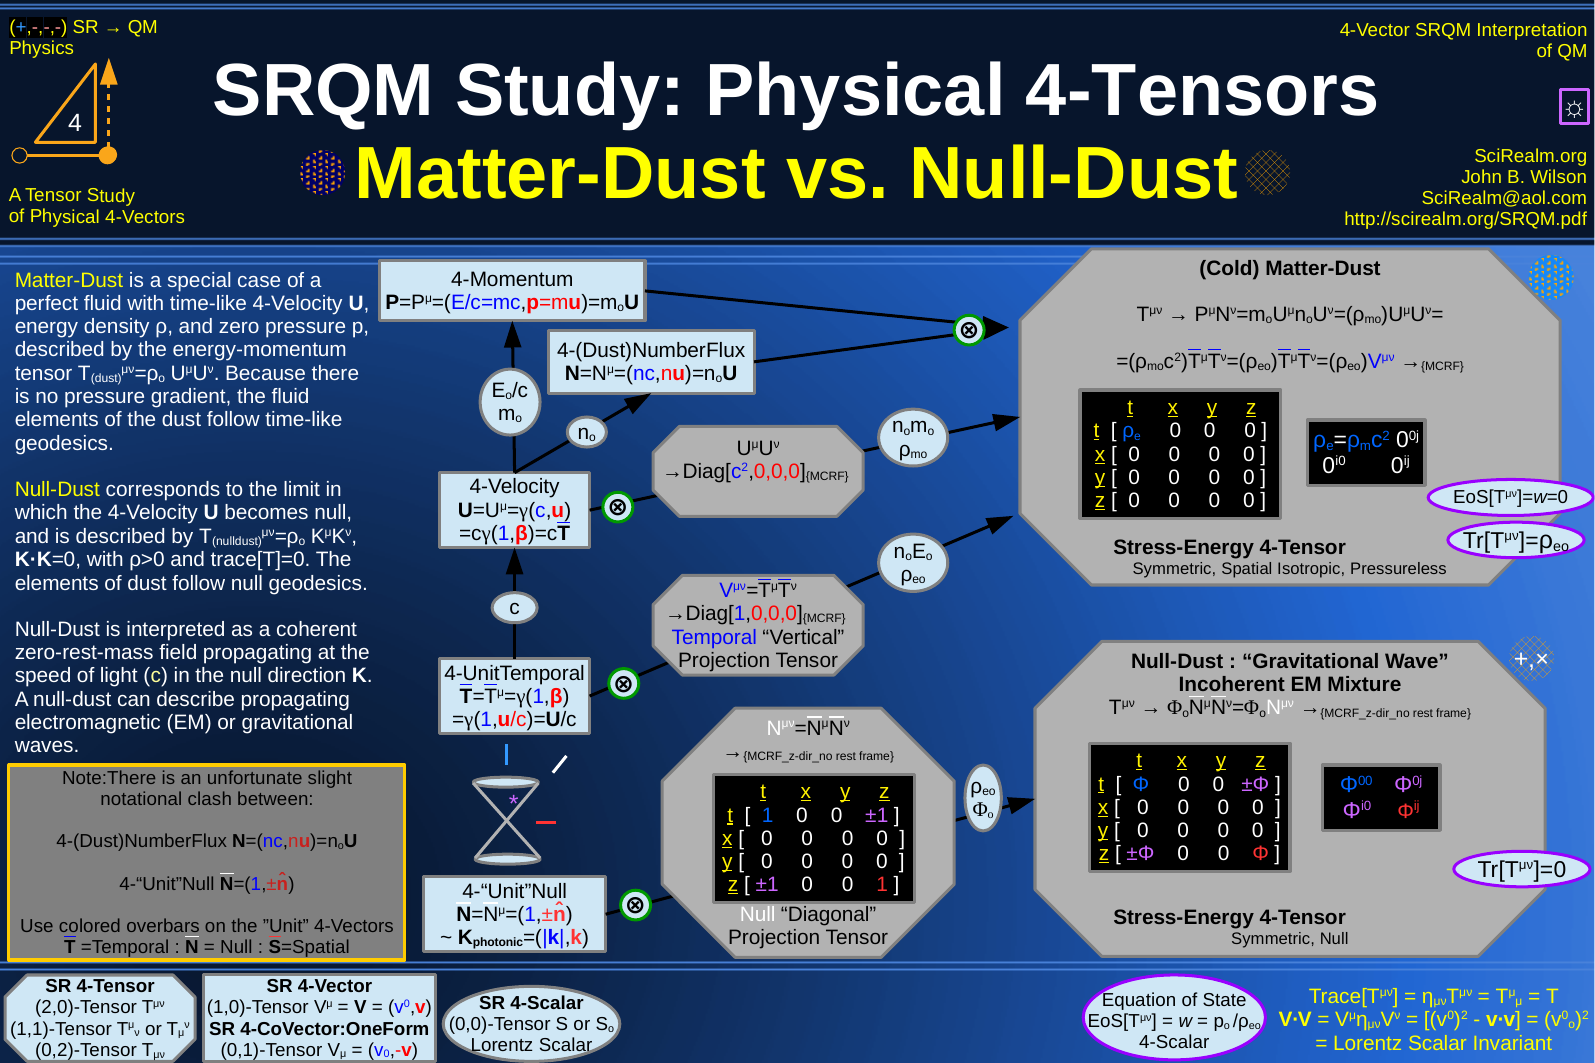

(+,-,-,-) SR → QM
Physics
A Tensor Study
of Physical 4-Vectors
4-Vector SRQM Interpretation
of QM
SciRealm.org
John B. Wilson
SciRealm@aol.com
http://scirealm.org/SRQM.pdf
# SRQM Study: Physical 4-Tensors Matter-Dust vs. Null-Dust
4
☼
(Cold) Matter-Dust
Tμν → PμNν=moUμnoUν=(ρmo)UμUν=
=(ρmoc2)TμTν=(ρeo)TμTν=(ρeo)Vμν →{MCRF}
Stress-Energy 4-Tensor
Symmetric, Spatial Isotropic, Pressureless
Matter-Dust is a special case of a perfect fluid with time-like 4-Velocity U, energy density ρ, and zero pressure p, described by the energy-momentum tensor T(dust)μν=ρo UμUν. Because there is no pressure gradient, the fluid elements of the dust follow time-like geodesics.
Null-Dust corresponds to the limit in which the 4-Velocity U becomes null, and is described by T(nulldust)μν=ρo KμKν, K·K=0, with ρ>0 and trace[T]=0. The elements of dust follow null geodesics.
Null-Dust is interpreted as a coherent zero-rest-mass field propagating at the speed of light (c) in the null direction K. A null-dust can describe propagating electromagnetic (EM) or gravitational waves.
4-Momentum
P=Pμ=(E/c=mc,p=mu)=moU
⊗
4-(Dust)NumberFlux
N=Nμ=(nc,nu)=noU
Eo/c
mo
 t x y z
t [ ρe 0 0 0 ]
x [ 0 0 0 0 ]
y [ 0 0 0 0 ]
z [ 0 0 0 0 ]
nomo
ρmo
no
 ρe=ρmc2 00j
 0i0 0ij
UμUν
→Diag[c2,0,0,0]{MCRF}
4-Velocity
U=Uμ=γ(c,u)
=cγ(1,β)=cT
EoS[Tμν]=w=0
⊗
Tr[Tμν]=ρeo
noEo
ρeo
Vμν=TμTν
→Diag[1,0,0,0]{MCRF}
Temporal “Vertical”
Projection Tensor
c
+,×
Null-Dust : “Gravitational Wave”
Incoherent EM Mixture
Tμν → ΦoNμNν=ΦoNμν →{MCRF_z-dir_no rest frame}
Stress-Energy 4-Tensor
Symmetric, Null
4-UnitTemporal
T=Tμ=γ(1,β)
=γ(1,u/c)=U/c
⊗
Nμν=NμNν
→{MCRF_z-dir_no rest frame}
Null “Diagonal”
Projection Tensor
 t x y z
t [ Φ 0 0 ±Φ ]
x [ 0 0 0 0 ]
y [ 0 0 0 0 ]
z [ ±Φ 0 0 Φ ]
*
Note:There is an unfortunate slight
notational clash between:
4-(Dust)NumberFlux N=(nc,nu)=noU
4-“Unit”Null N=(1,±n̂)
Use colored overbars on the ”Unit” 4-Vectors
T =Temporal : N = Null : S=Spatial
ρeo
Φo
 Φ00 Φ0j
 Φi0 Φij
 t x y z
t [ 1 0 0 ±1 ]
x [ 0 0 0 0 ]
y [ 0 0 0 0 ]
z [ ±1 0 0 1 ]
Tr[Tμν]=0
4-“Unit”Null
N=Nμ=(1,±n̂)
~ Kphotonic=(|k|,k)
⊗
SR 4-Tensor
(2,0)-Tensor Tμν
(1,1)-Tensor Tμν or Tμν
(0,2)-Tensor Tμν
SR 4-Vector
(1,0)-Tensor Vμ = V = (v0,v)
SR 4-CoVector:OneForm
(0,1)-Tensor Vμ = (v0,-v)
Equation of State
EoS[Tμν] = w = po /ρeo
4-Scalar
Trace[Tμν] = ημνTμν = Tμμ = T
V∙V = VμημνVν = [(v0)2 - v∙v] = (v0o)2
= Lorentz Scalar Invariant
SR 4-Scalar
(0,0)-Tensor S or So
Lorentz Scalar